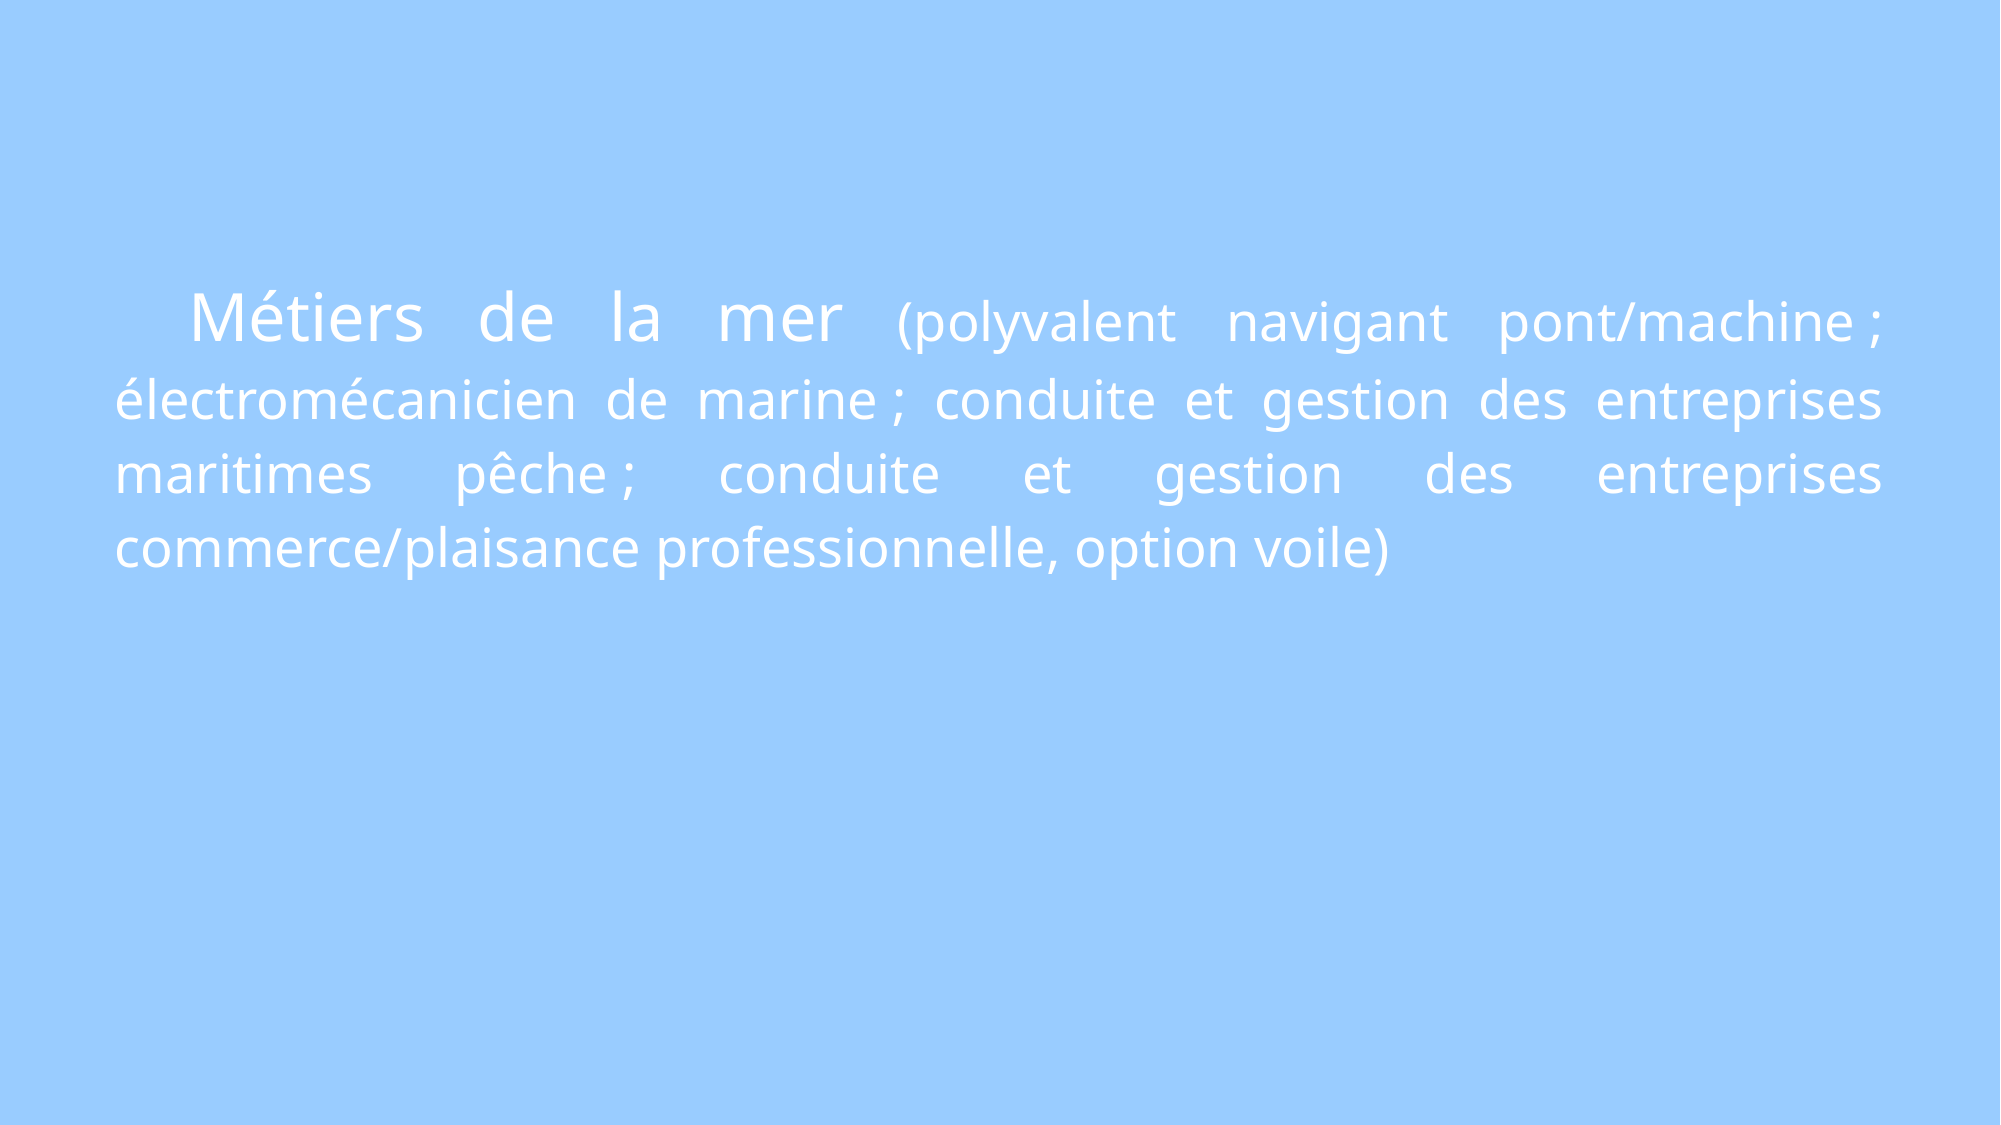

Métiers de la mer (polyvalent navigant pont/machine ; électromécanicien de marine ; conduite et gestion des entreprises maritimes pêche ; conduite et gestion des entreprises commerce/plaisance professionnelle, option voile)